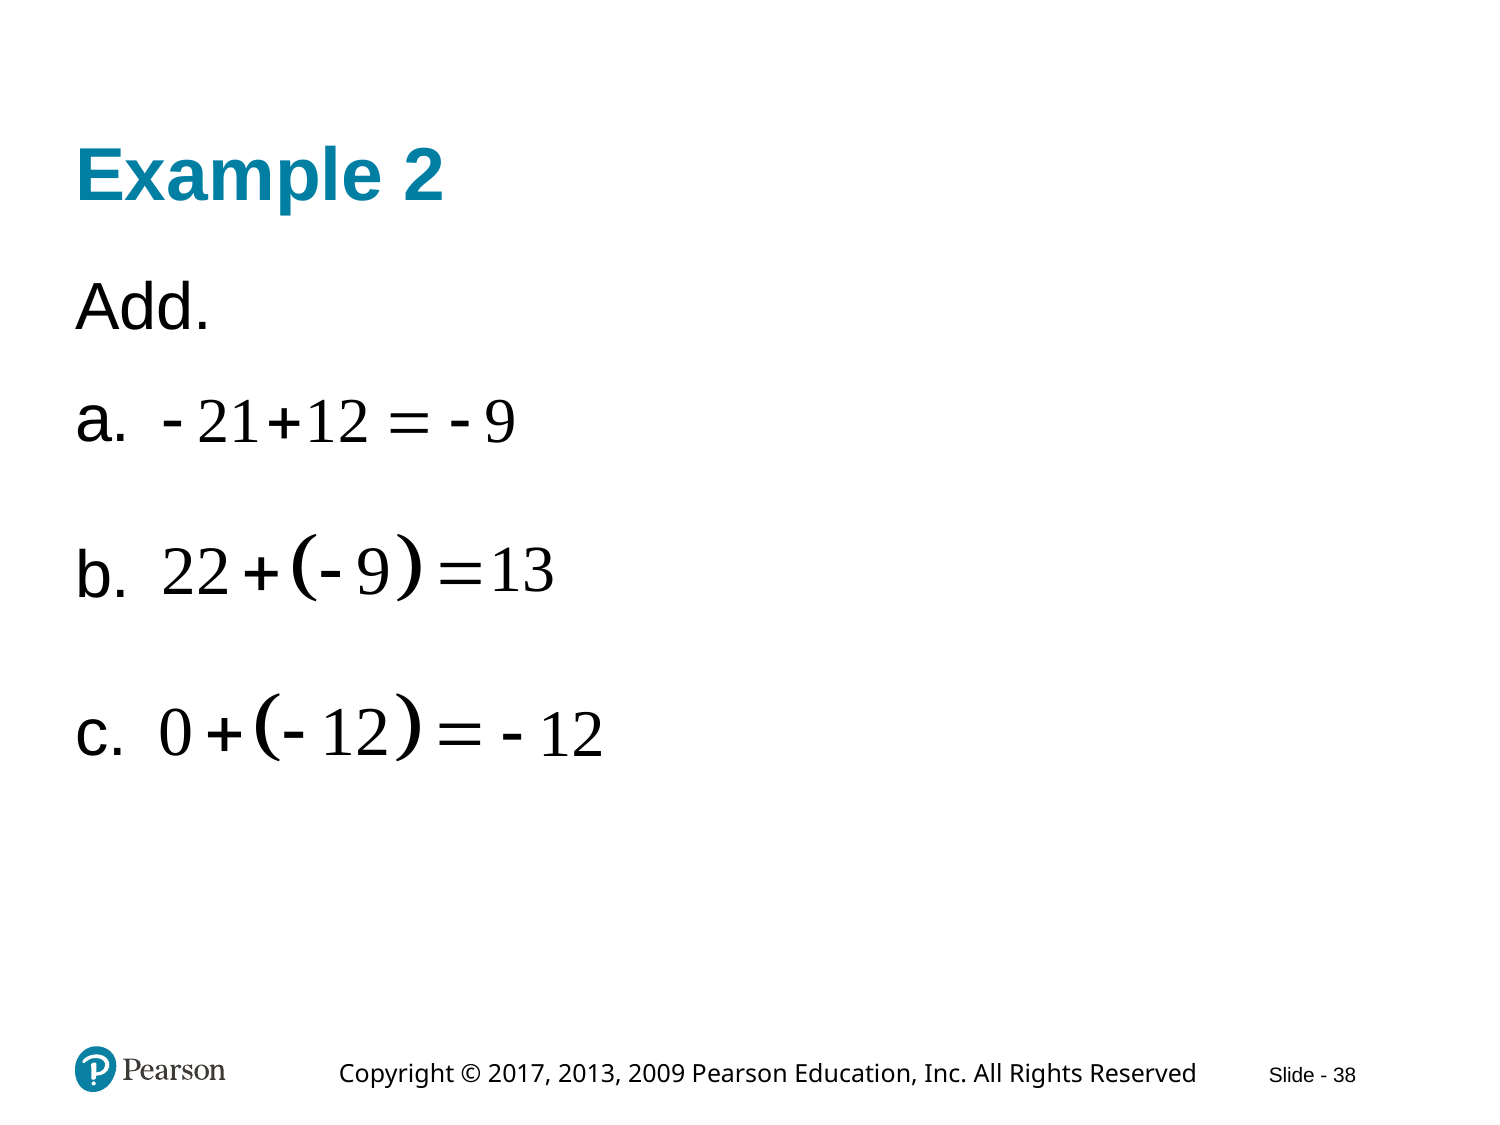

# Example 2
Add.
a.
b.
c.